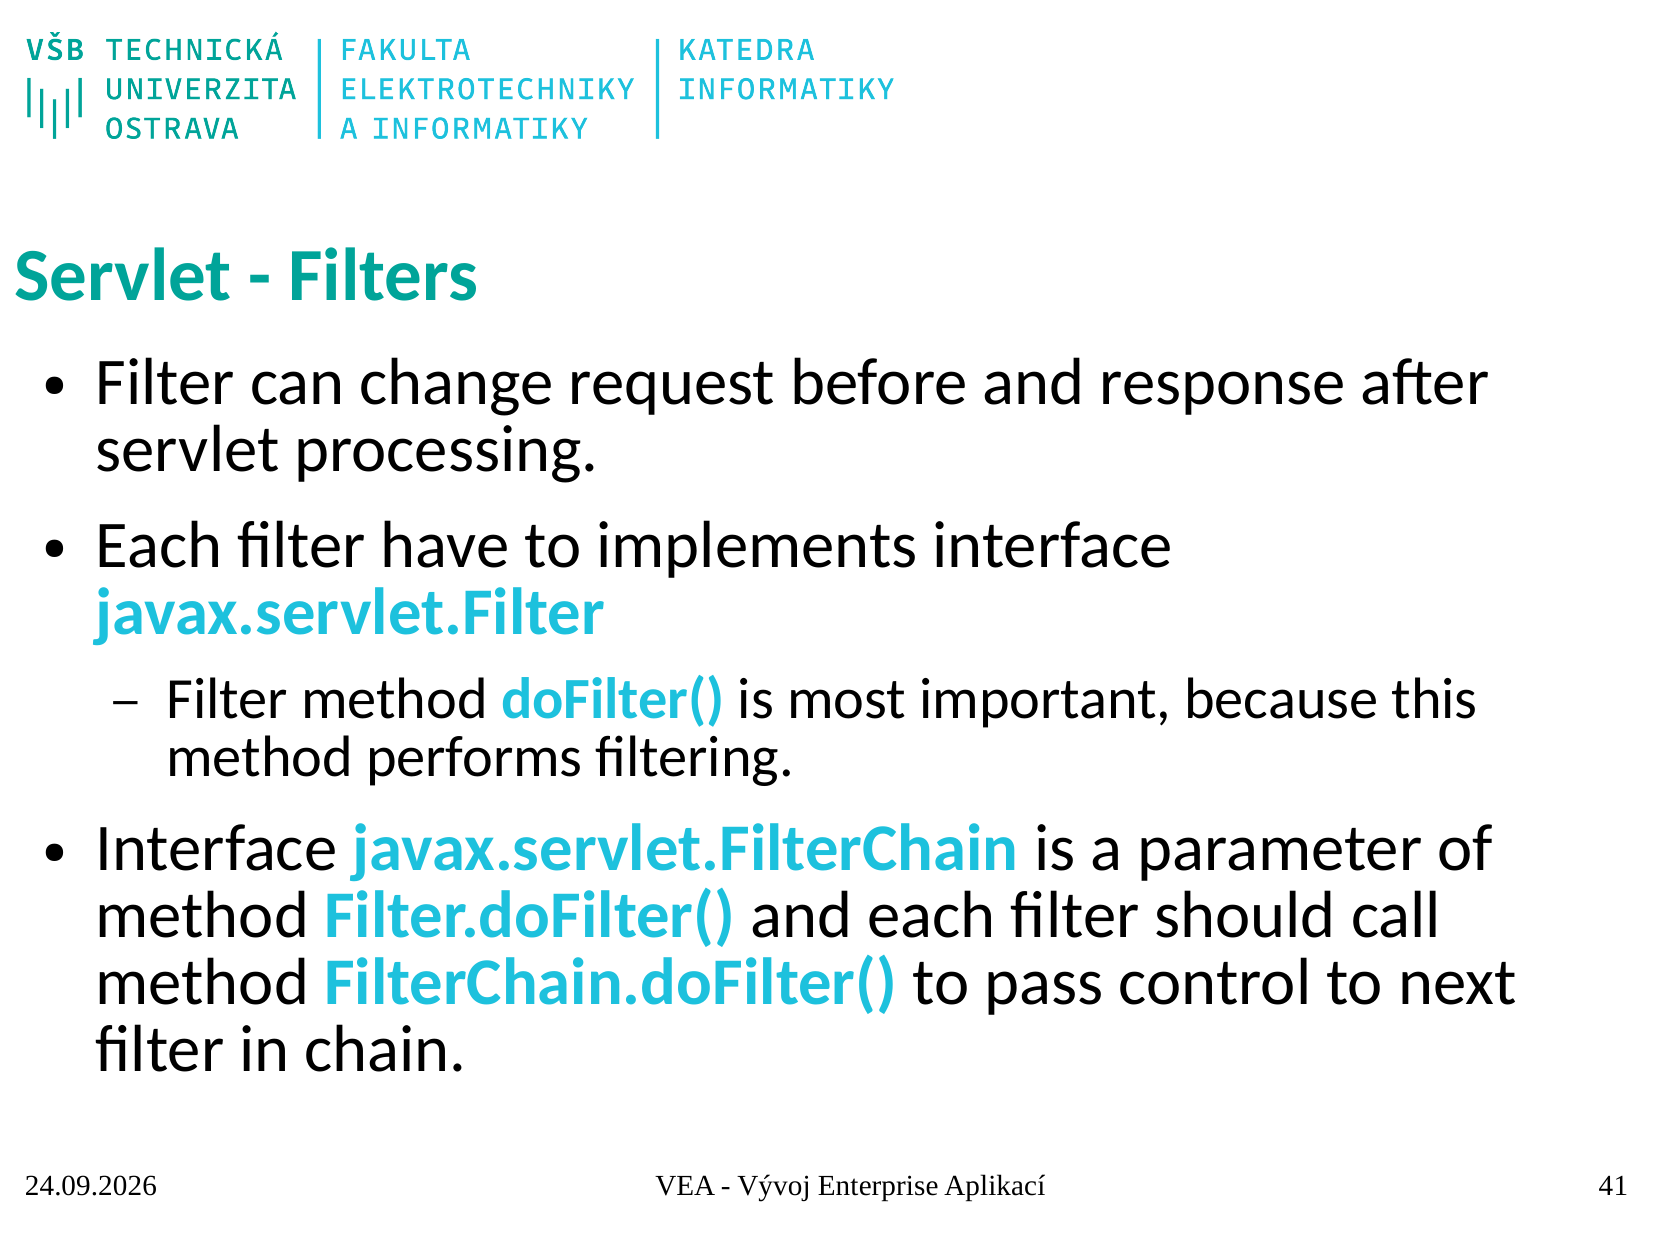

Servlet - Filters
# Filter can change request before and response after servlet processing.
Each filter have to implements interface javax.servlet.Filter
Filter method doFilter() is most important, because this method performs filtering.
Interface javax.servlet.FilterChain is a parameter of method Filter.doFilter() and each filter should call method FilterChain.doFilter() to pass control to next filter in chain.
VEA - Vývoj Enterprise Aplikací
41